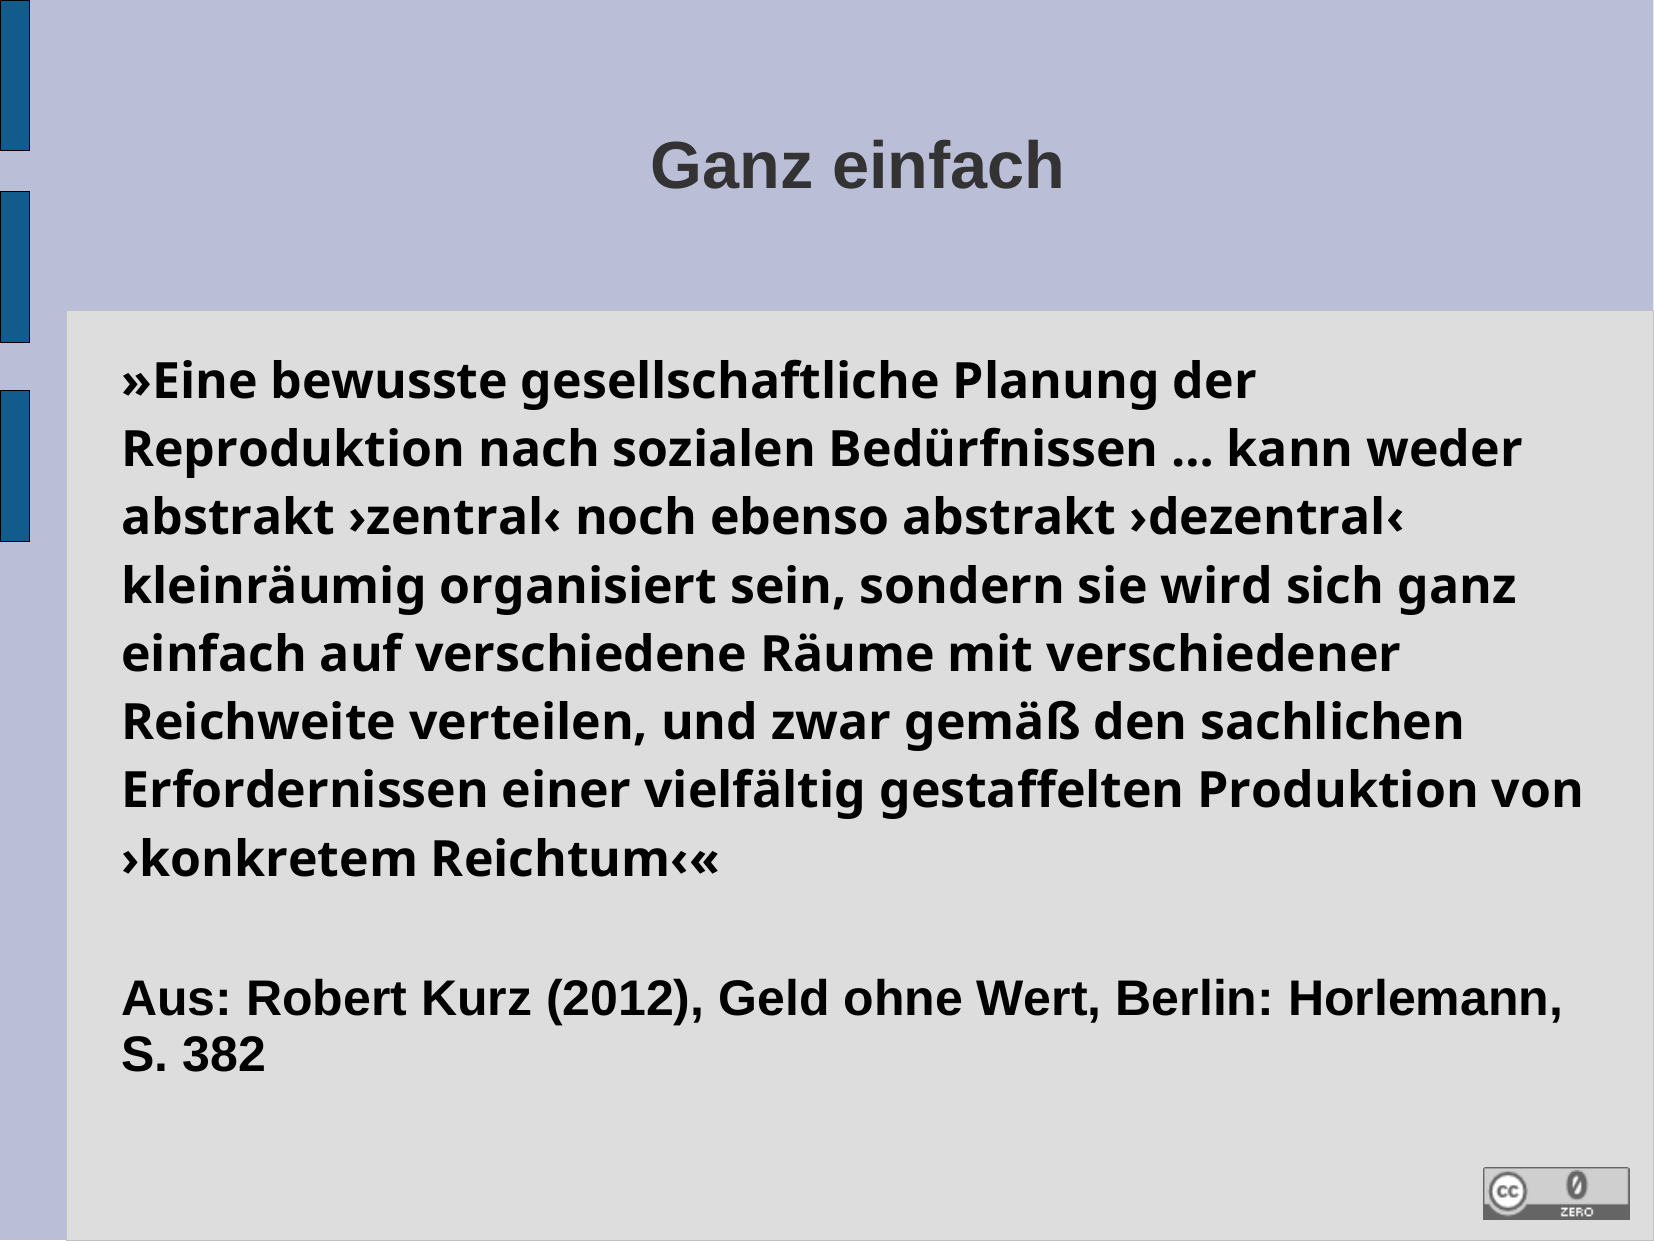

# Ganz einfach
»Eine bewusste gesellschaftliche Planung der Reproduktion nach sozialen Bedürfnissen … kann weder abstrakt ›zentral‹ noch ebenso abstrakt ›dezentral‹ kleinräumig organisiert sein, sondern sie wird sich ganz einfach auf verschiedene Räume mit verschiedener Reichweite verteilen, und zwar gemäß den sachlichen Erfordernissen einer vielfältig gestaffelten Produktion von ›konkretem Reichtum‹«
Aus: Robert Kurz (2012), Geld ohne Wert, Berlin: Horlemann, S. 382